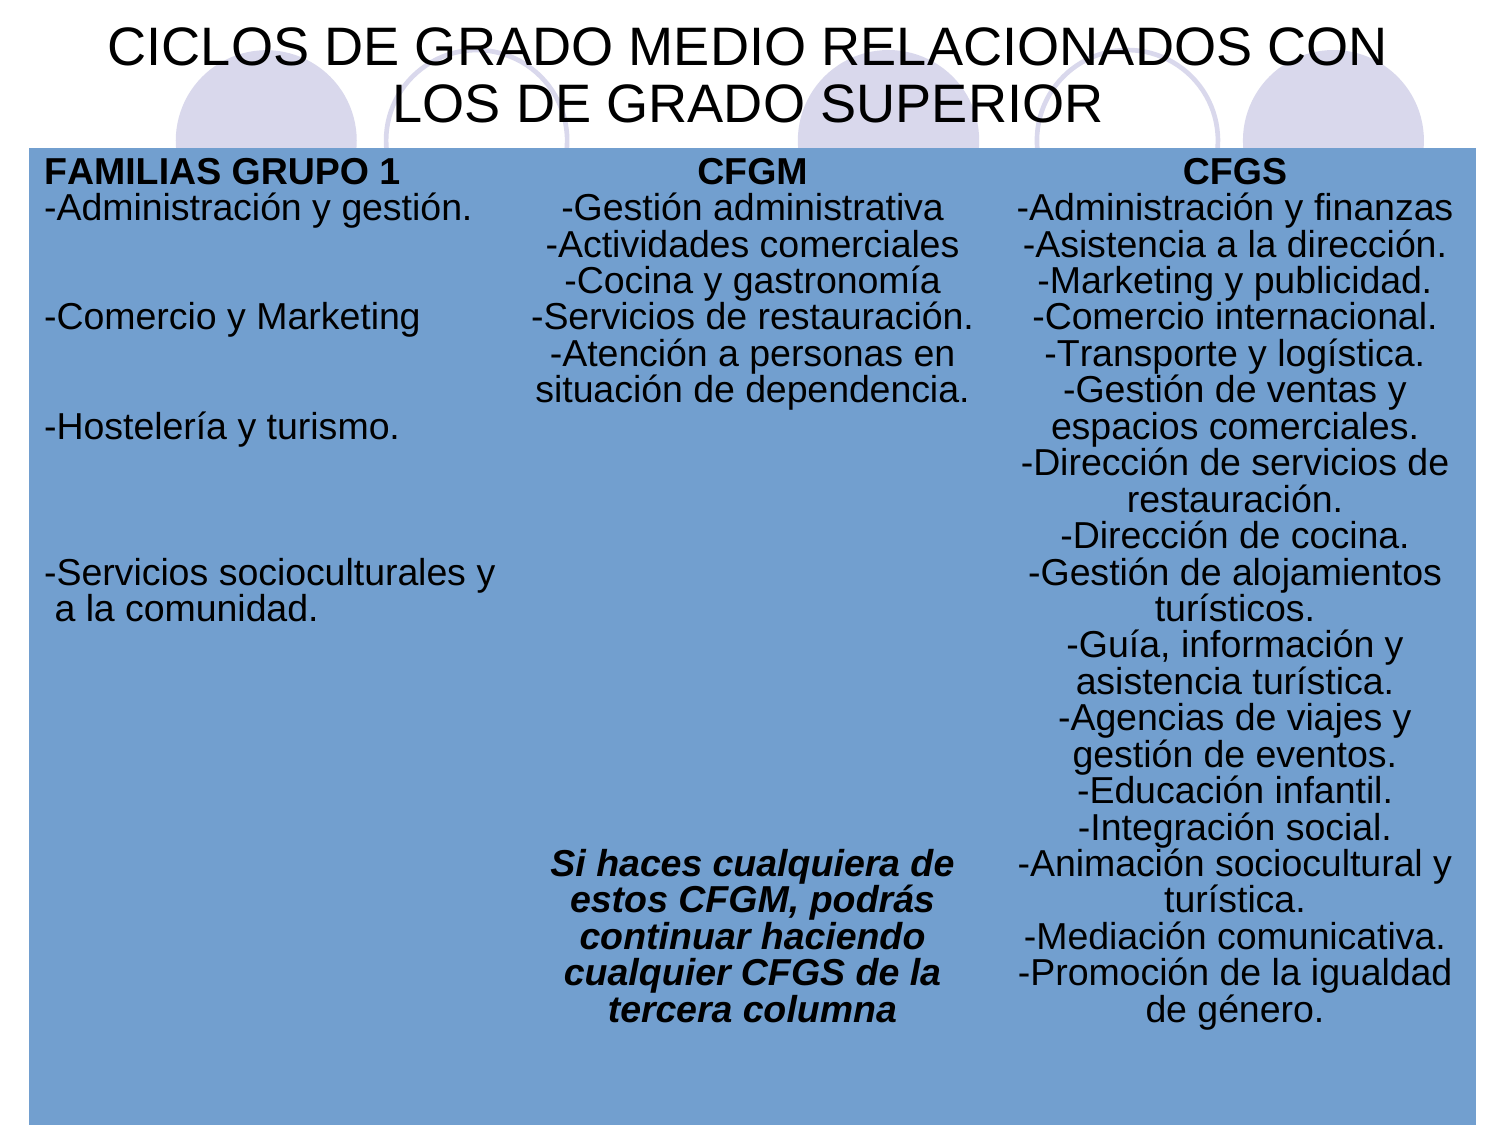

# CICLOS DE GRADO MEDIO RELACIONADOS CON LOS DE GRADO SUPERIOR
| FAMILIAS GRUPO 1 -Administración y gestión. -Comercio y Marketing -Hostelería y turismo. -Servicios socioculturales y a la comunidad. | CFGM -Gestión administrativa -Actividades comerciales -Cocina y gastronomía -Servicios de restauración. -Atención a personas en situación de dependencia. Si haces cualquiera de estos CFGM, podrás continuar haciendo cualquier CFGS de la tercera columna | CFGS -Administración y finanzas -Asistencia a la dirección. -Marketing y publicidad. -Comercio internacional. -Transporte y logística. -Gestión de ventas y espacios comerciales. -Dirección de servicios de restauración. -Dirección de cocina. -Gestión de alojamientos turísticos. -Guía, información y asistencia turística. -Agencias de viajes y gestión de eventos. -Educación infantil. -Integración social. -Animación sociocultural y turística. -Mediación comunicativa. -Promoción de la igualdad de género. |
| --- | --- | --- |